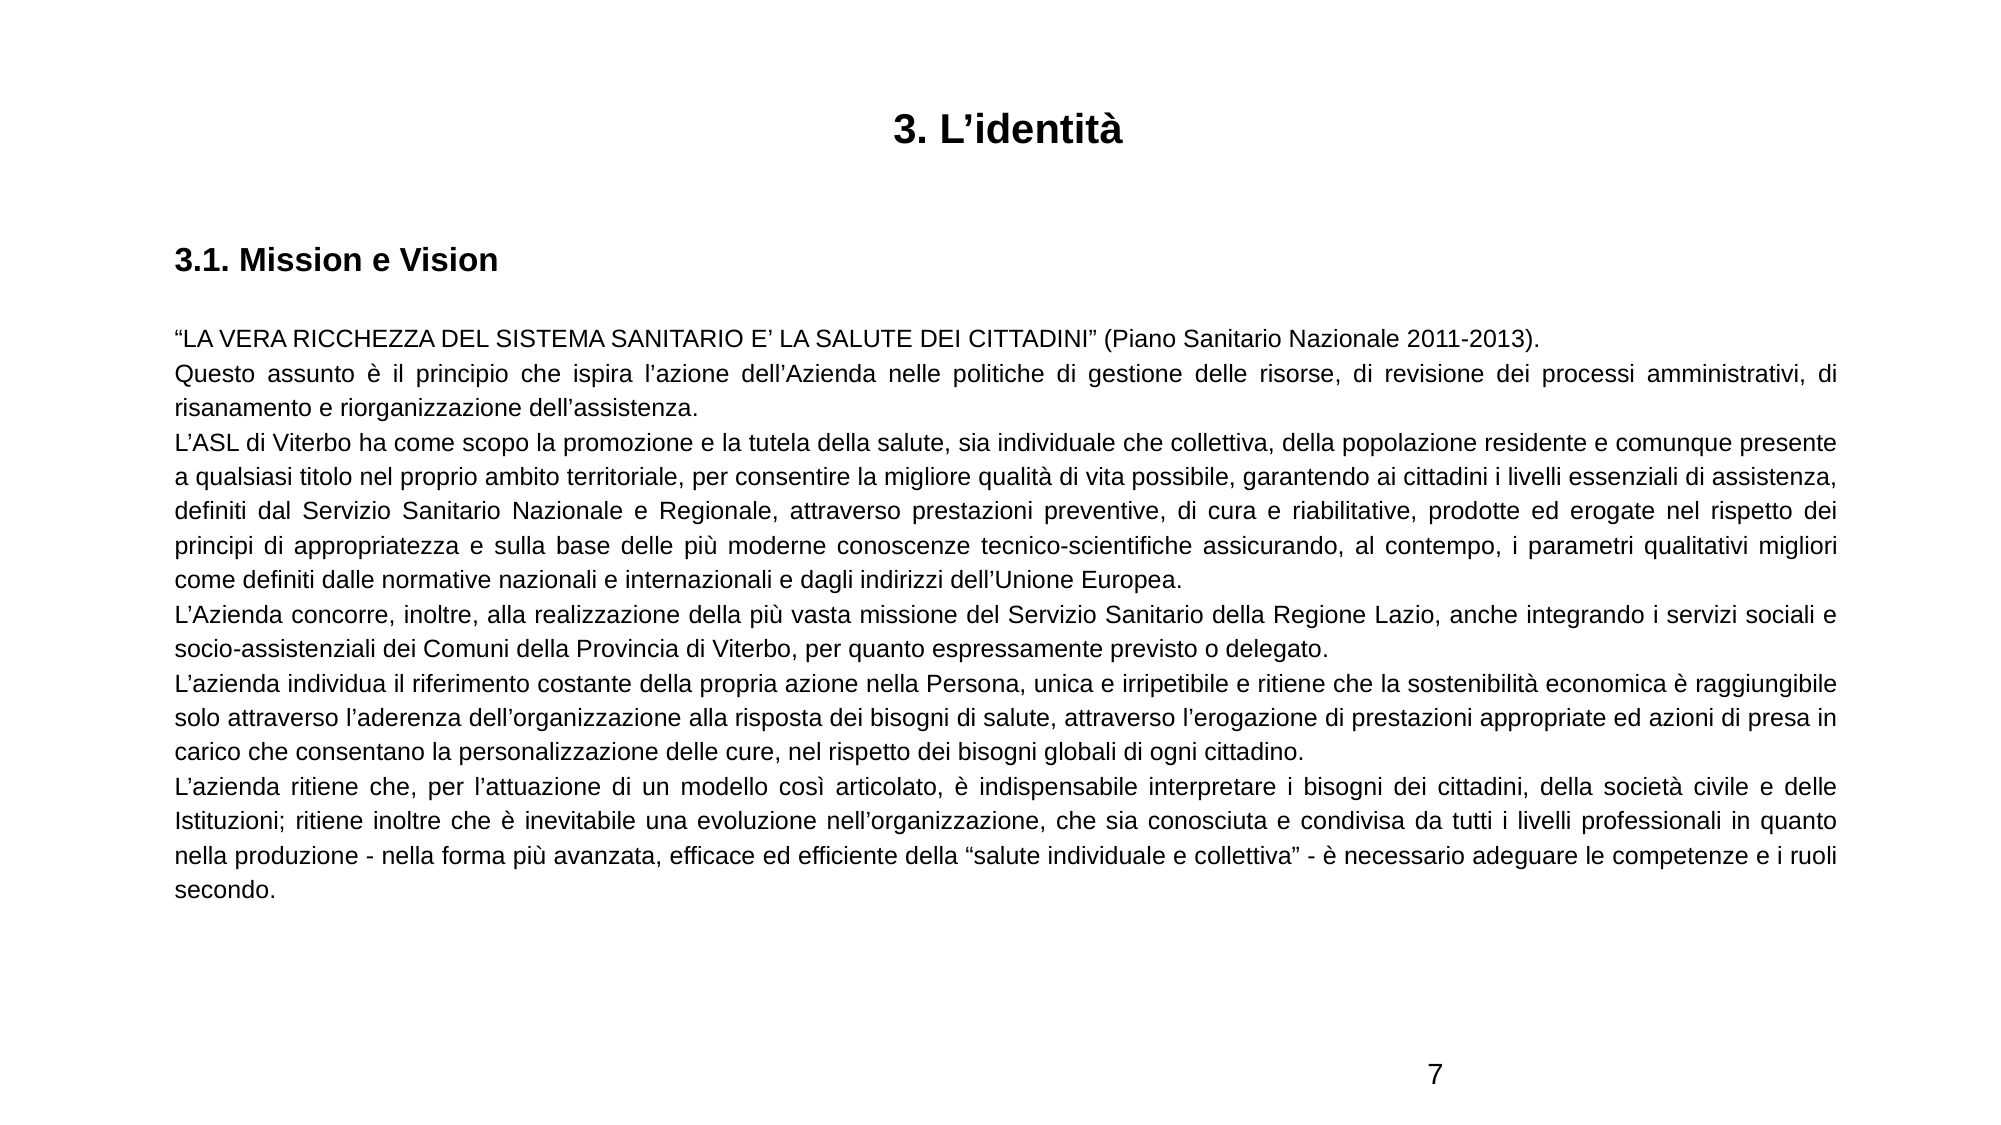

3. L’identità
3.1. Mission e Vision
“LA VERA RICCHEZZA DEL SISTEMA SANITARIO E’ LA SALUTE DEI CITTADINI” (Piano Sanitario Nazionale 2011-2013).
Questo assunto è il principio che ispira l’azione dell’Azienda nelle politiche di gestione delle risorse, di revisione dei processi amministrativi, di risanamento e riorganizzazione dell’assistenza.
L’ASL di Viterbo ha come scopo la promozione e la tutela della salute, sia individuale che collettiva, della popolazione residente e comunque presente a qualsiasi titolo nel proprio ambito territoriale, per consentire la migliore qualità di vita possibile, garantendo ai cittadini i livelli essenziali di assistenza, definiti dal Servizio Sanitario Nazionale e Regionale, attraverso prestazioni preventive, di cura e riabilitative, prodotte ed erogate nel rispetto dei principi di appropriatezza e sulla base delle più moderne conoscenze tecnico-scientifiche assicurando, al contempo, i parametri qualitativi migliori come definiti dalle normative nazionali e internazionali e dagli indirizzi dell’Unione Europea.
L’Azienda concorre, inoltre, alla realizzazione della più vasta missione del Servizio Sanitario della Regione Lazio, anche integrando i servizi sociali e socio-assistenziali dei Comuni della Provincia di Viterbo, per quanto espressamente previsto o delegato.
L’azienda individua il riferimento costante della propria azione nella Persona, unica e irripetibile e ritiene che la sostenibilità economica è raggiungibile solo attraverso l’aderenza dell’organizzazione alla risposta dei bisogni di salute, attraverso l’erogazione di prestazioni appropriate ed azioni di presa in carico che consentano la personalizzazione delle cure, nel rispetto dei bisogni globali di ogni cittadino.
L’azienda ritiene che, per l’attuazione di un modello così articolato, è indispensabile interpretare i bisogni dei cittadini, della società civile e delle Istituzioni; ritiene inoltre che è inevitabile una evoluzione nell’organizzazione, che sia conosciuta e condivisa da tutti i livelli professionali in quanto nella produzione - nella forma più avanzata, efficace ed efficiente della “salute individuale e collettiva” - è necessario adeguare le competenze e i ruoli secondo.